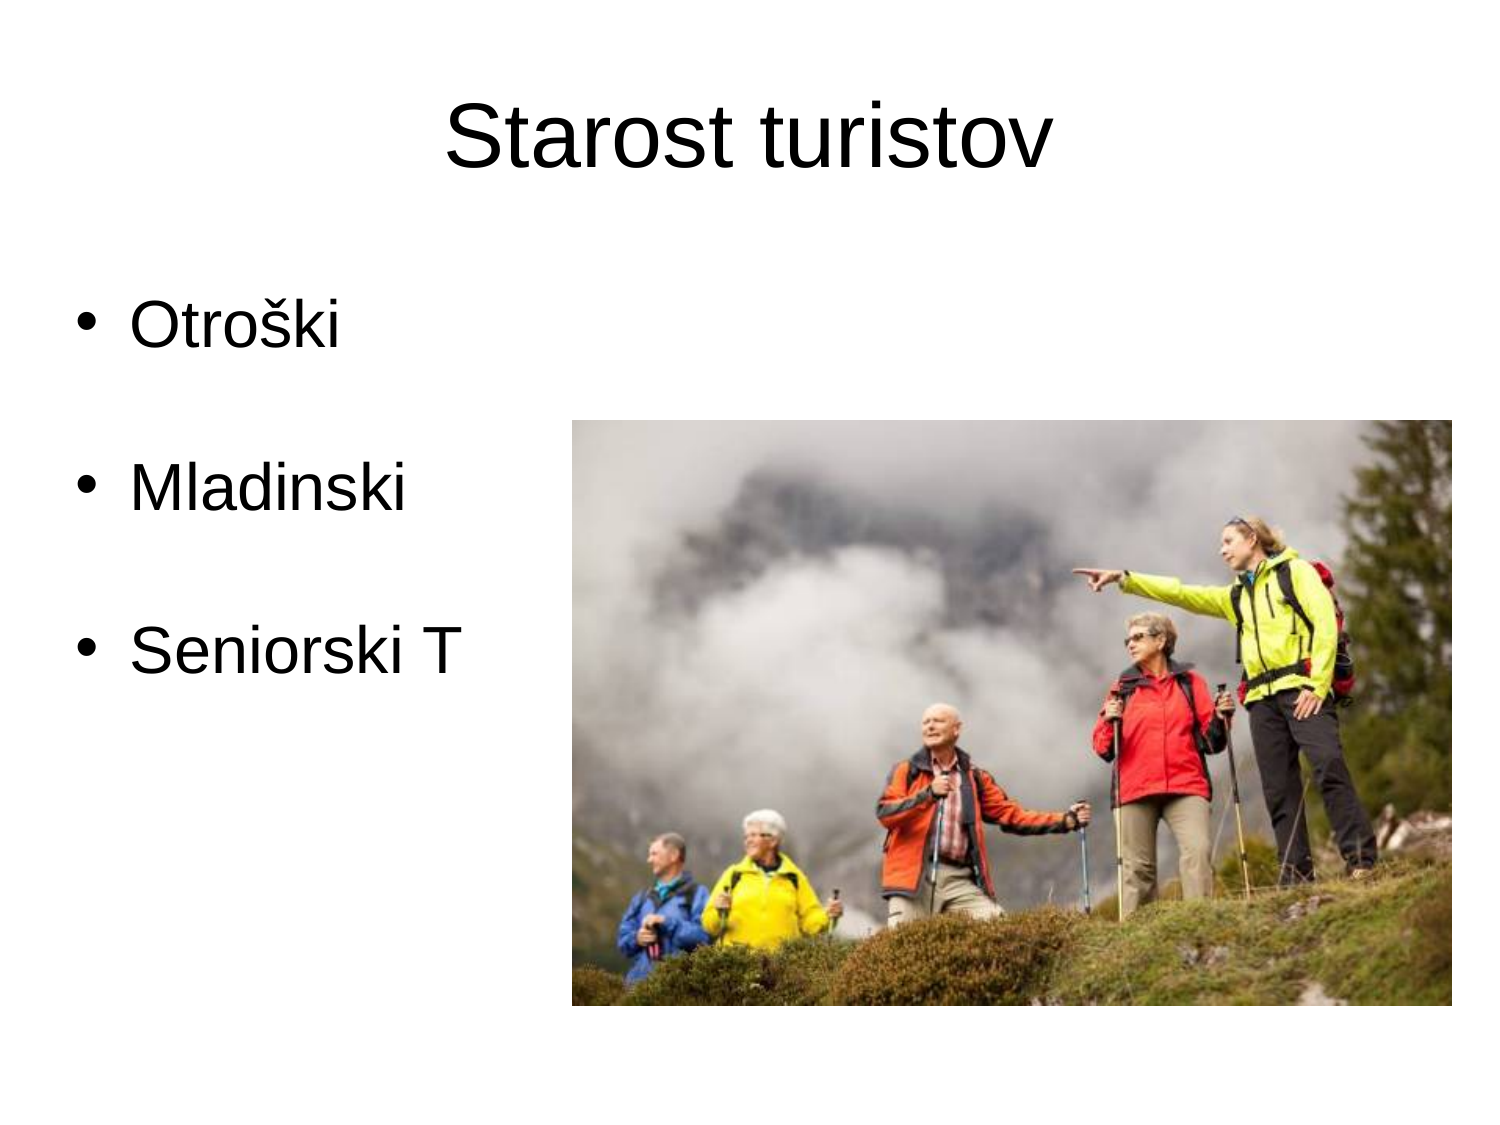

# Starost turistov
Otroški
Mladinski
Seniorski T